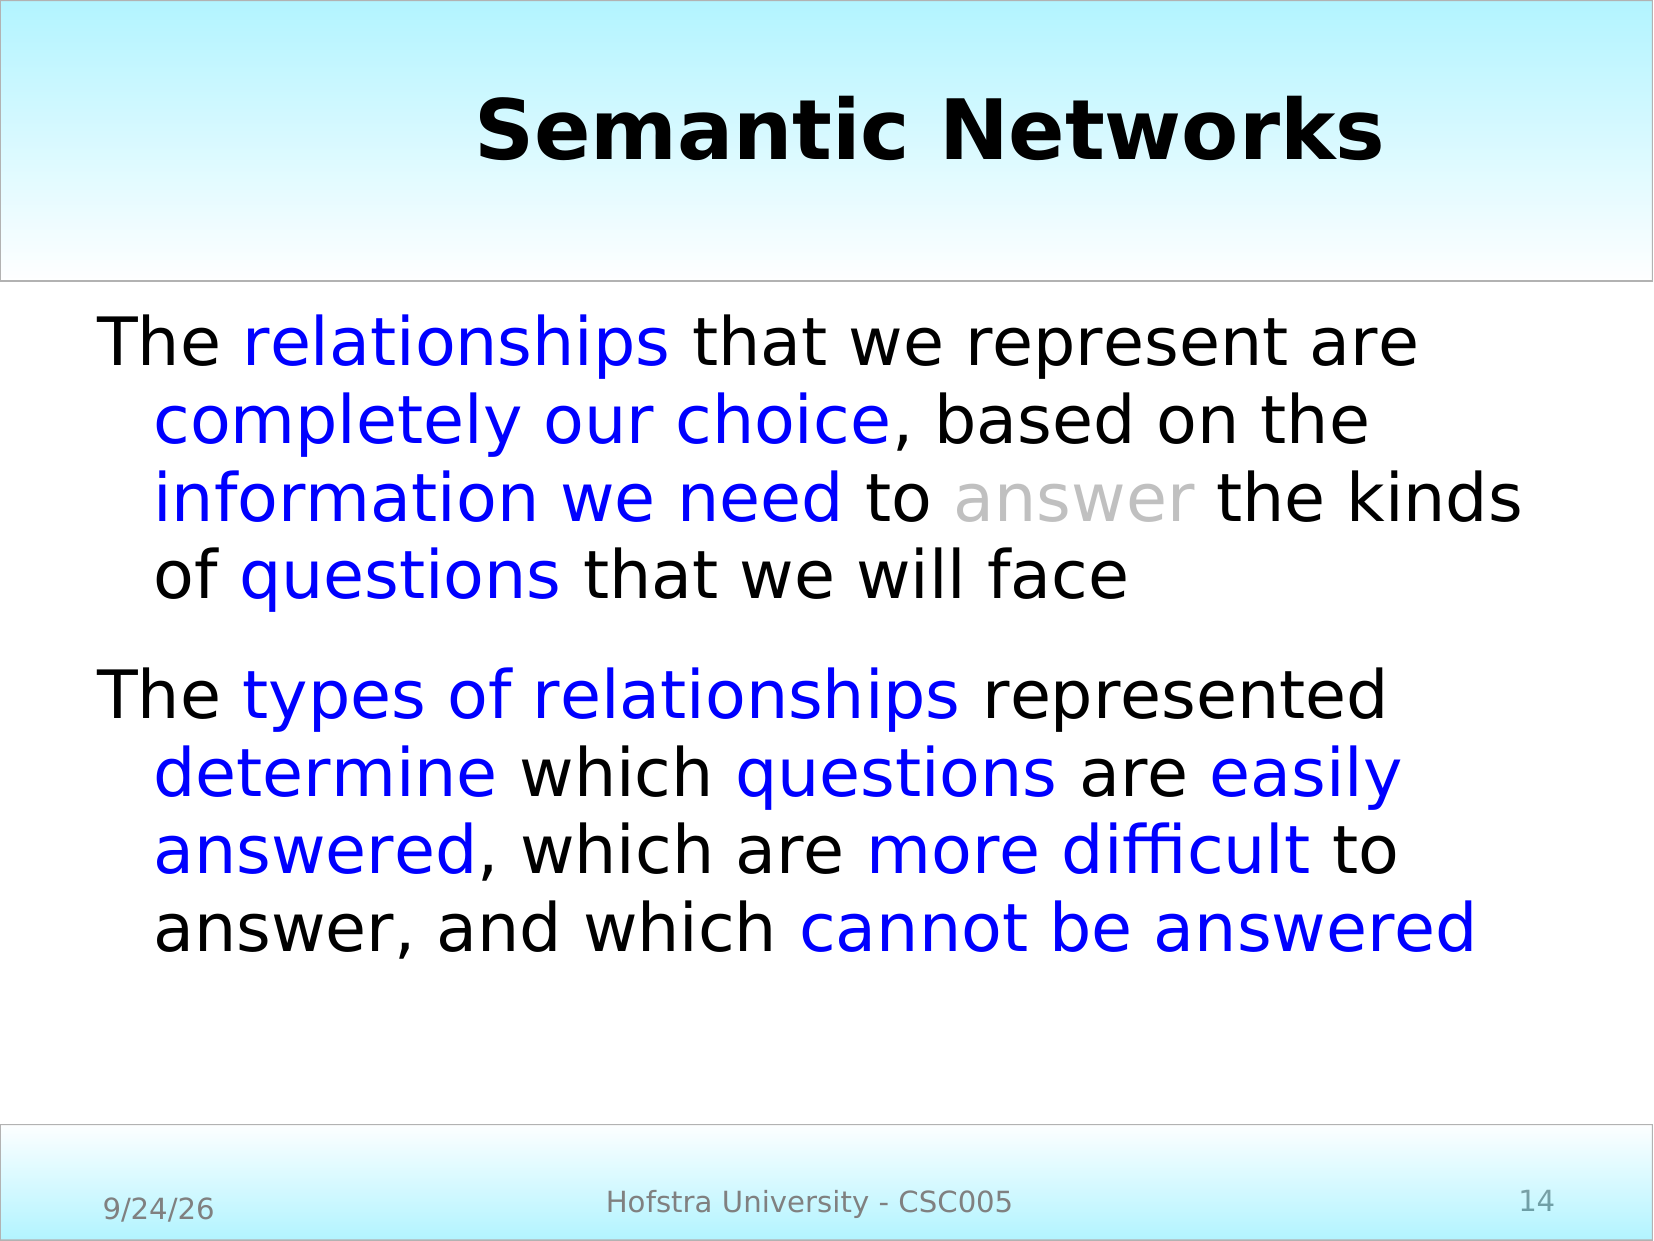

# Semantic Networks
The relationships that we represent are completely our choice, based on the information we need to answer the kinds of questions that we will face
The types of relationships represented determine which questions are easily answered, which are more difficult to answer, and which cannot be answered
14
Hofstra University - CSC005